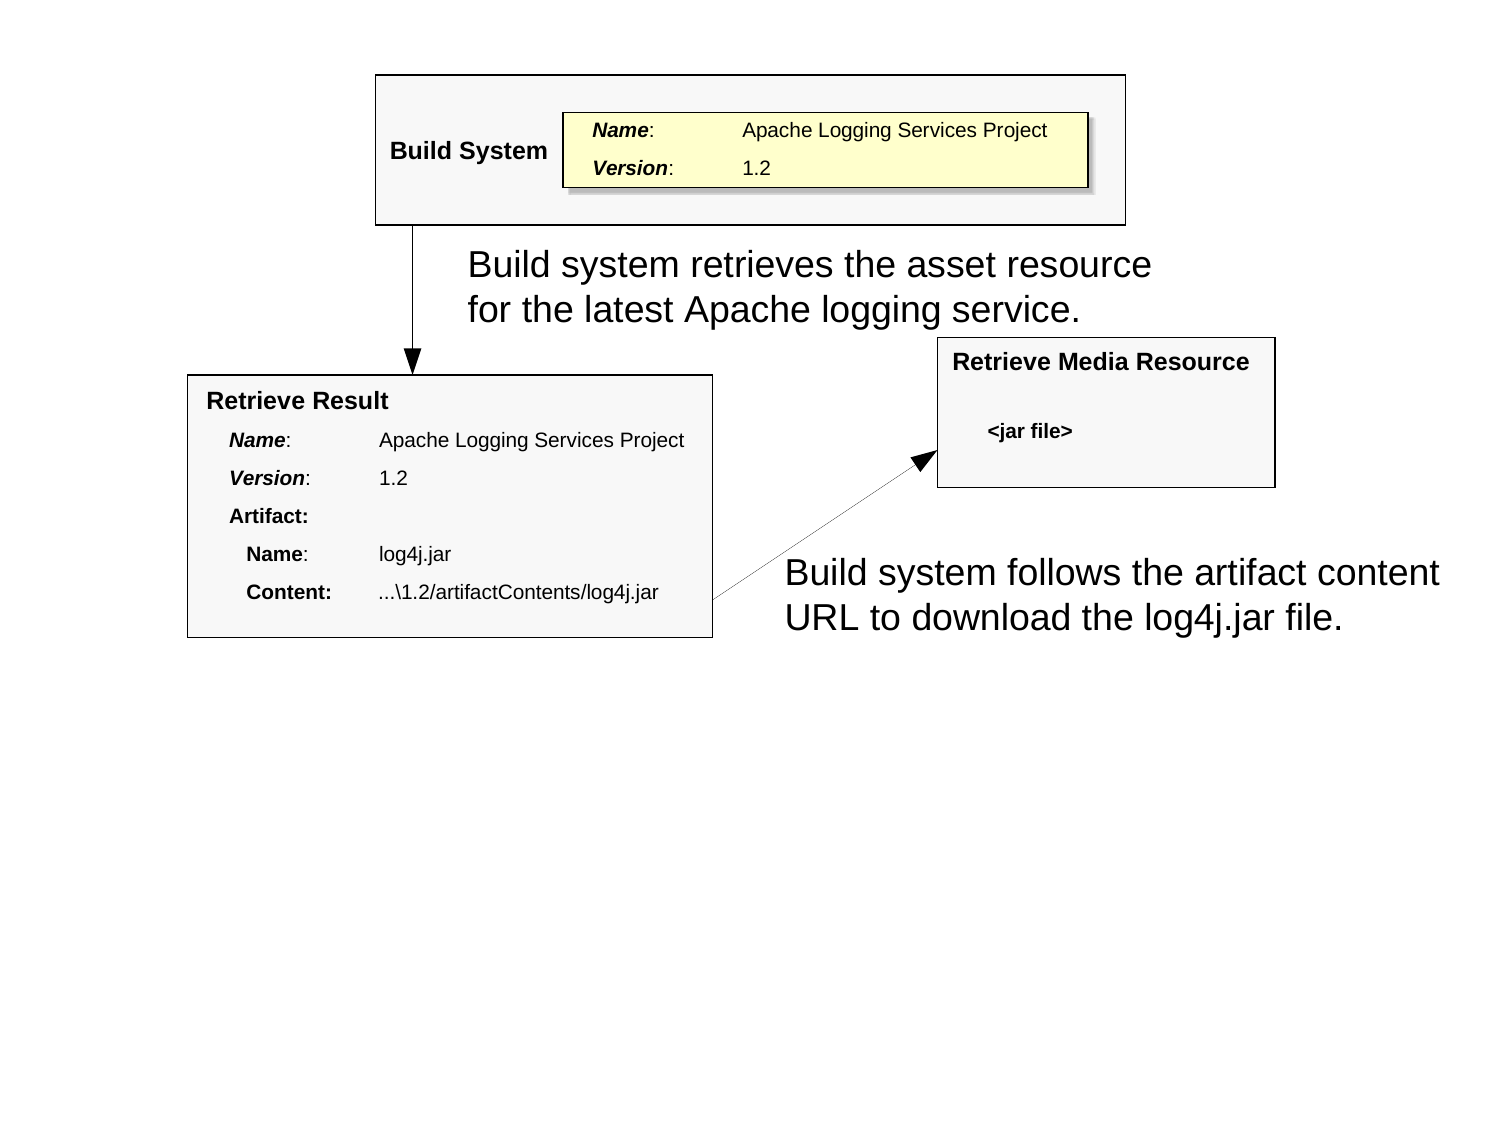

Name:	Apache Logging Services Project
Version: 	1.2
Build System
Build system retrieves the asset resource
for the latest Apache logging service.
Retrieve Media Resource
Retrieve Result
<jar file>
Name:	Apache Logging Services Project
Version:	1.2
Artifact:
 Name: 	log4j.jar
 Content: ...\1.2/artifactContents/log4j.jar
Build system follows the artifact content
URL to download the log4j.jar file.